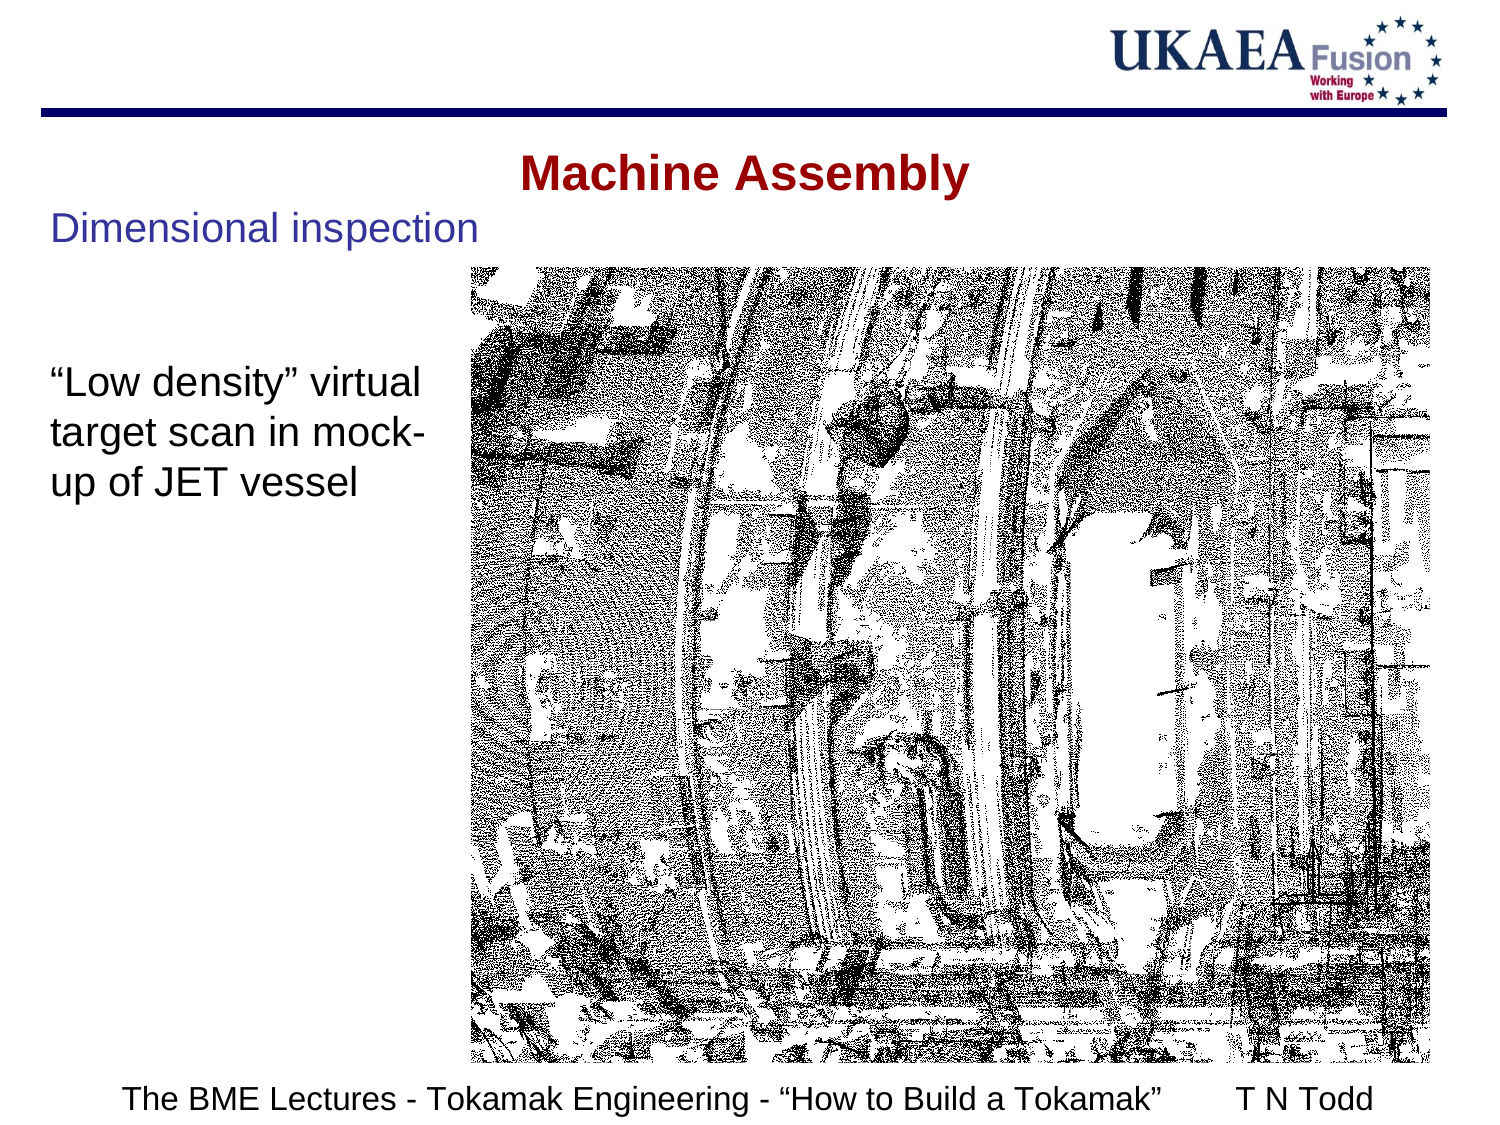

Machine Assembly
Dimensional inspection
“Low density” virtual target scan in mock-up of JET vessel